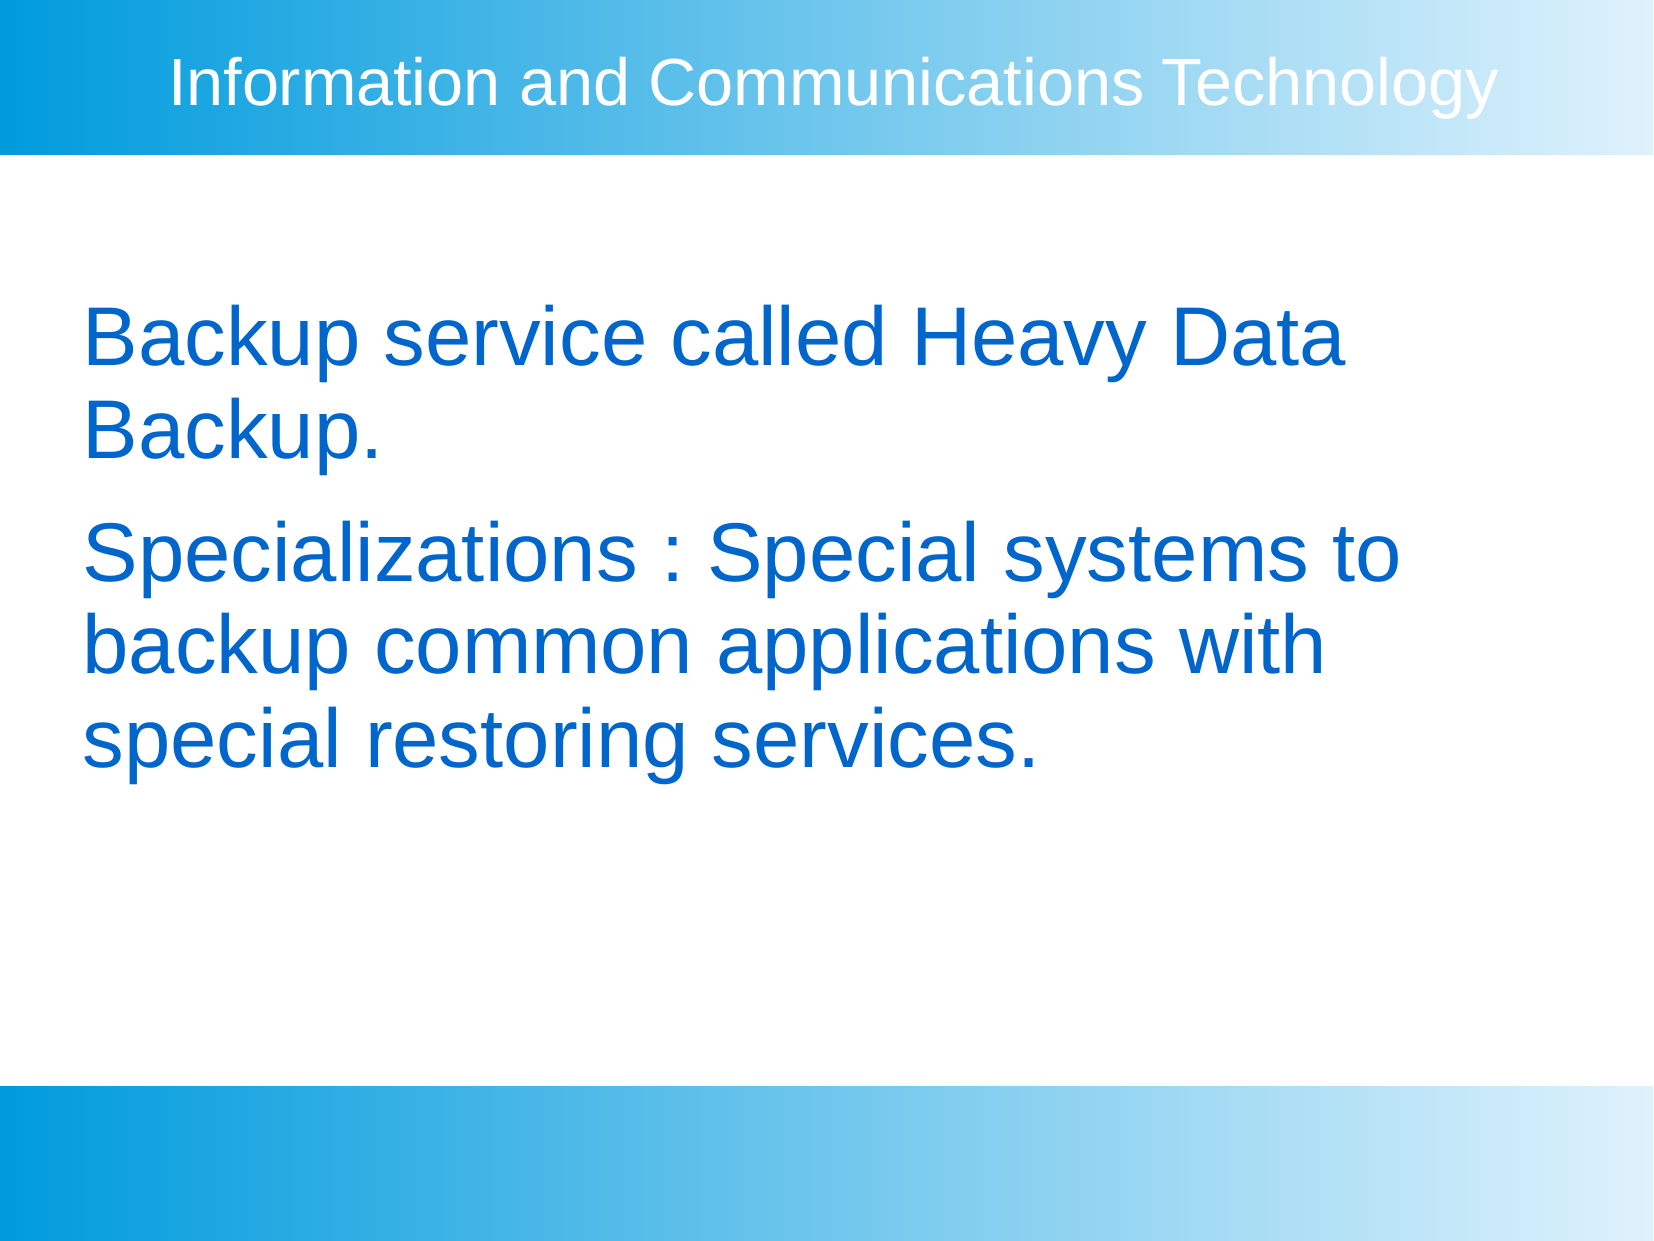

# Information and Communications Technology
Backup service called Heavy Data Backup.
Specializations : Special systems to backup common applications with special restoring services.